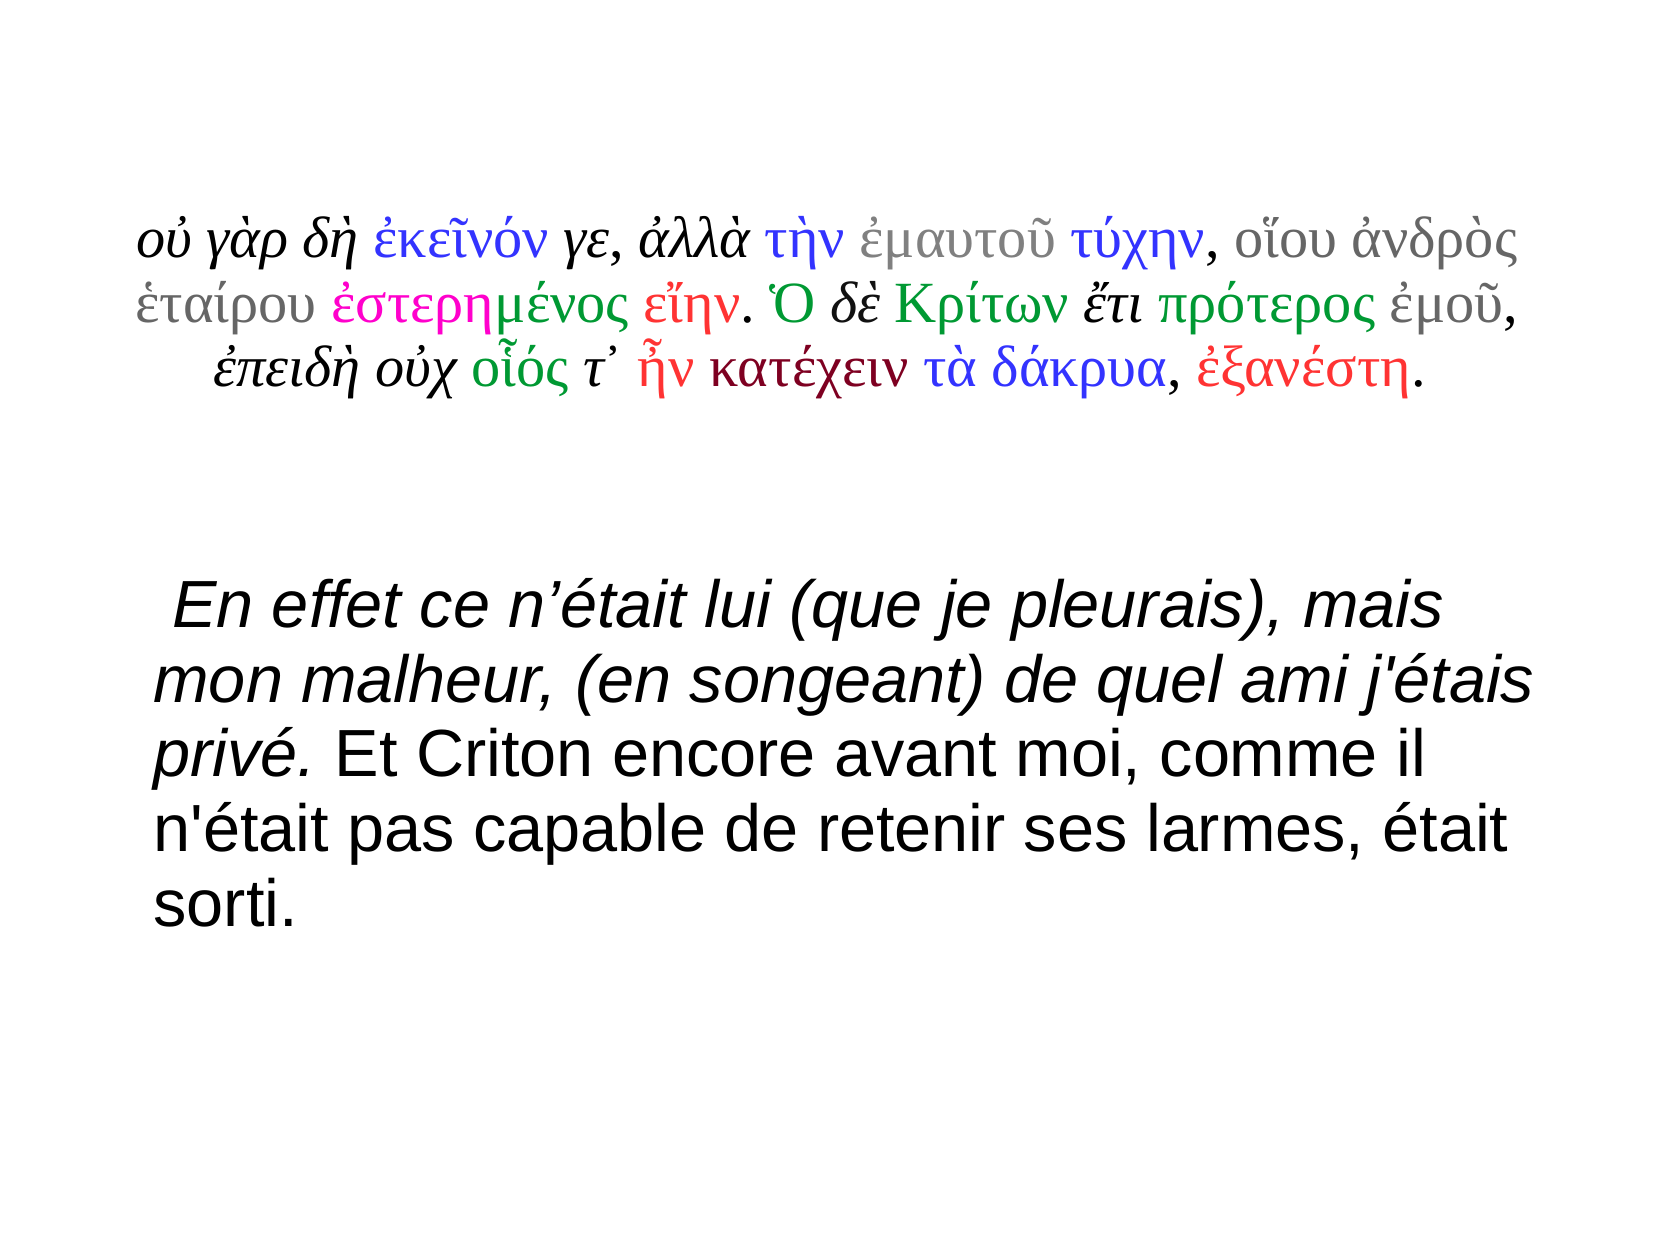

# οὐ γὰρ δὴ ἐκεῖνόν γε, ἀλλὰ τὴν ἐμαυτοῦ τύχην, οἵου ἀνδρὸς ἑταίρου ἐστερημένος εἴην. Ὁ δὲ Κρίτων ἔτι πρότερος ἐμοῦ, ἐπειδὴ οὐχ οἷός τ᾽ ἦν κατέχειν τὰ δάκρυα, ἐξανέστη.
 En effet ce n’était lui (que je pleurais), mais mon malheur, (en songeant) de quel ami j'étais privé. Et Criton encore avant moi, comme il n'était pas capable de retenir ses larmes, était sorti.